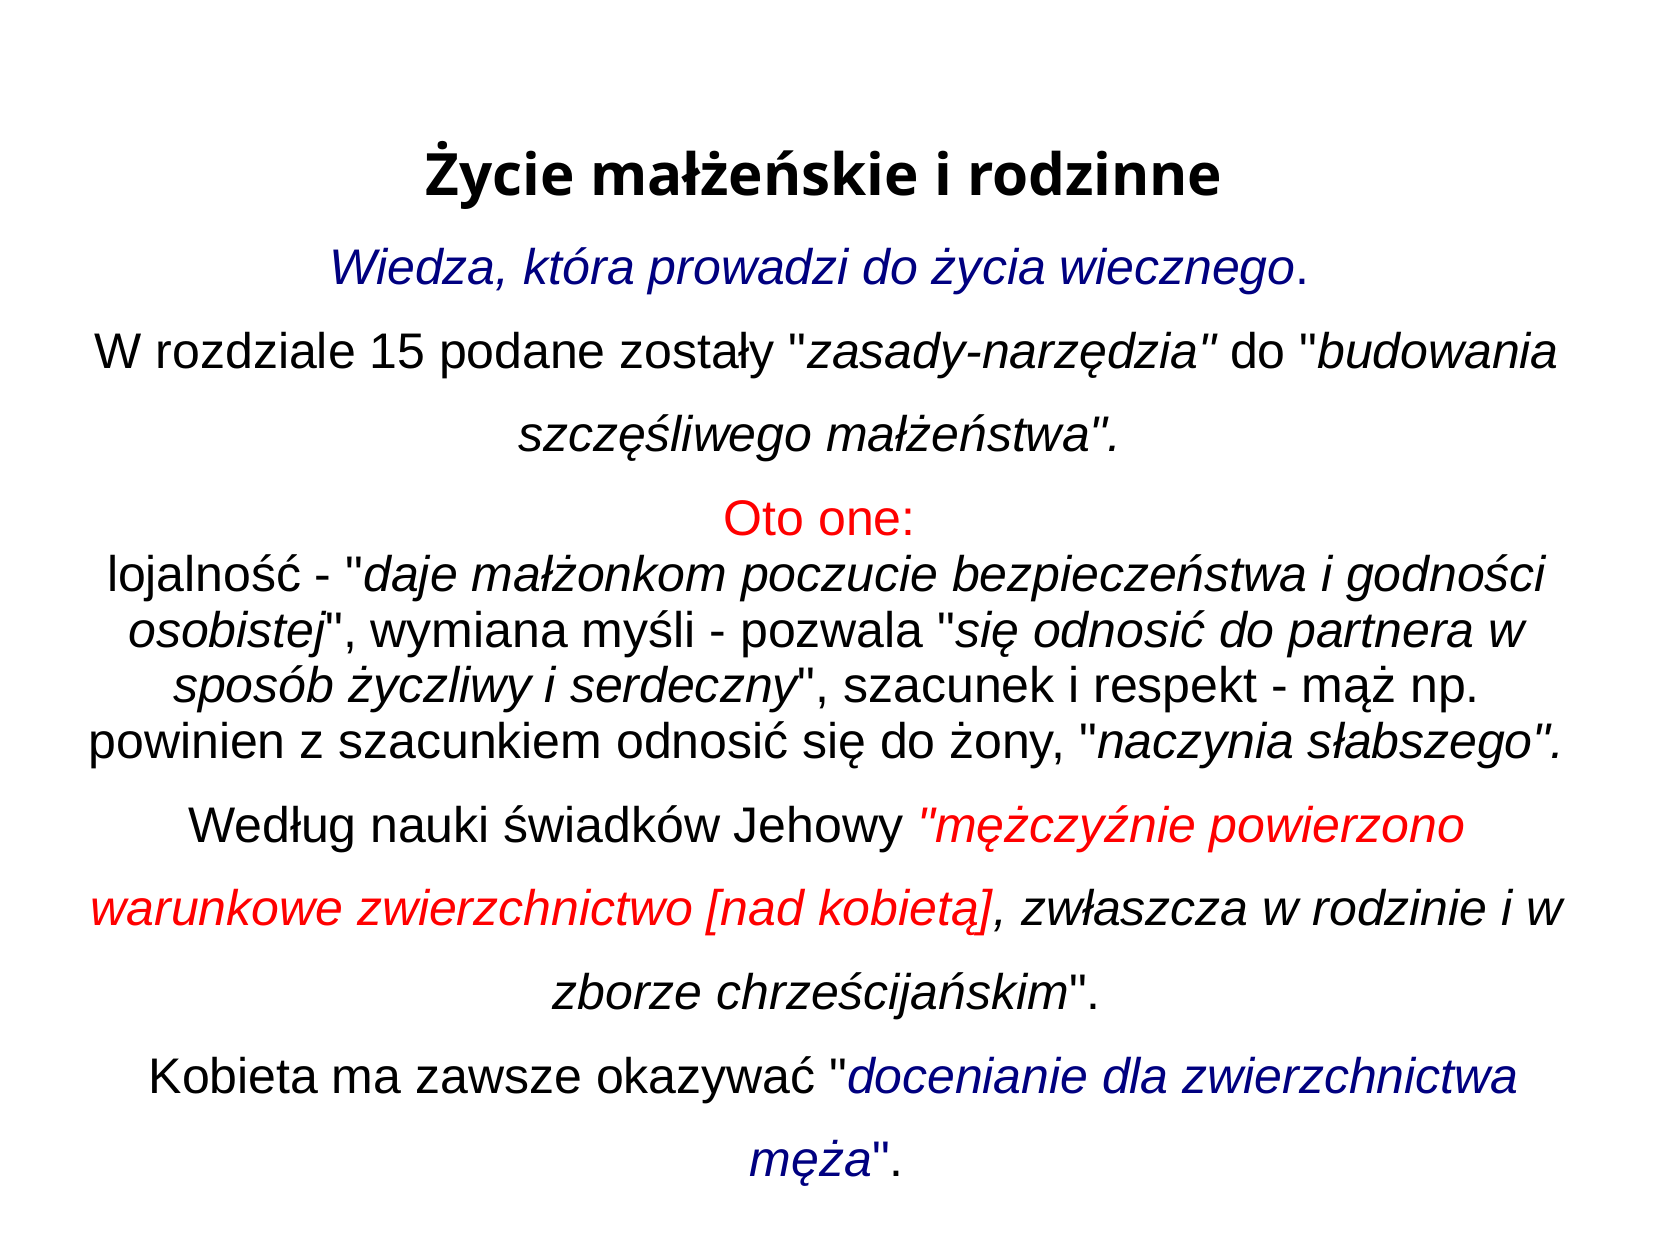

# Życie małżeńskie i rodzinne
Wiedza, która prowadzi do życia wiecznego.
W rozdziale 15 podane zostały "zasady-narzędzia" do "budowania szczęśliwego małżeństwa".
Oto one:
lojalność - "daje małżonkom poczucie bezpieczeństwa i godności osobistej", wymiana myśli - pozwala "się odnosić do partnera w sposób życzliwy i serdeczny", szacunek i respekt - mąż np. powinien z szacunkiem odnosić się do żony, "naczynia słabszego".
Według nauki świadków Jehowy "mężczyźnie powierzono warunkowe zwierzchnictwo [nad kobietą], zwłaszcza w rodzinie i w zborze chrześcijańskim".
 Kobieta ma zawsze okazywać "docenianie dla zwierzchnictwa męża".